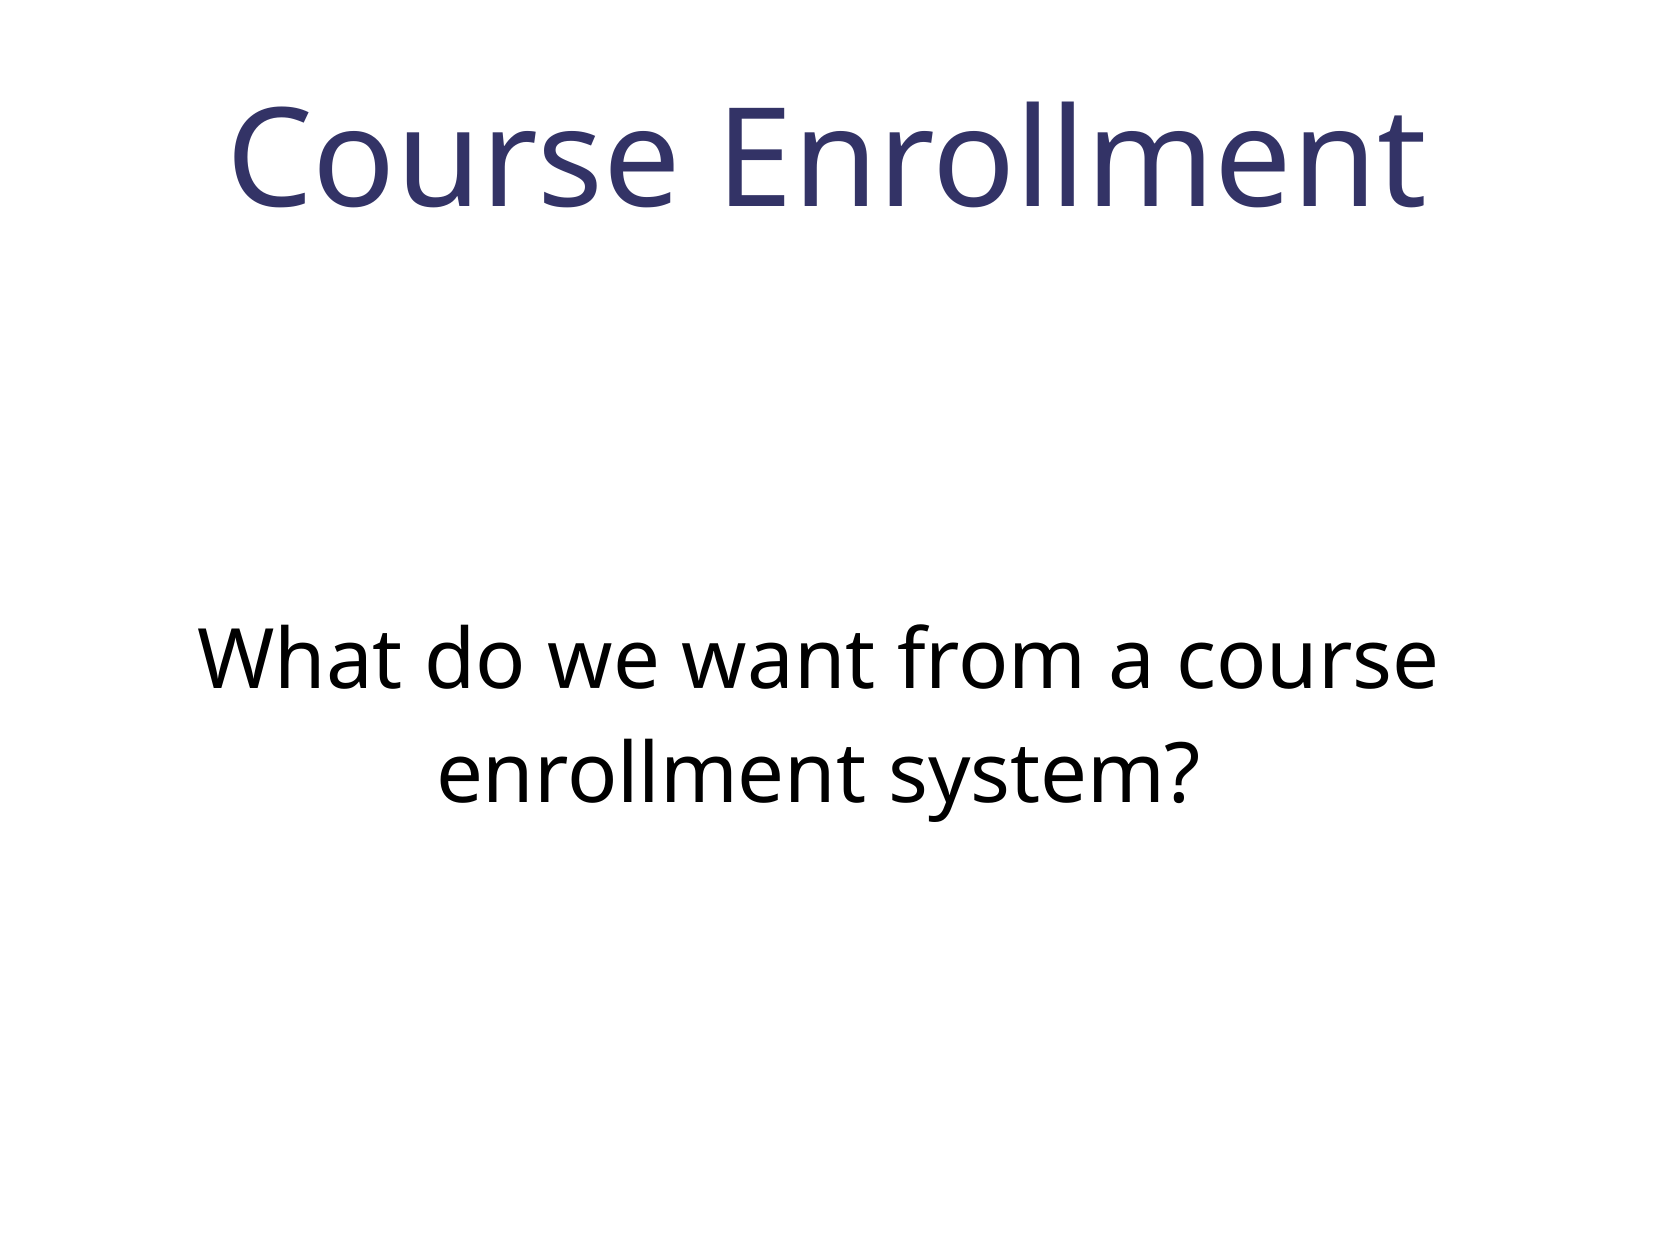

# Course Enrollment
What do we want from a course enrollment system?